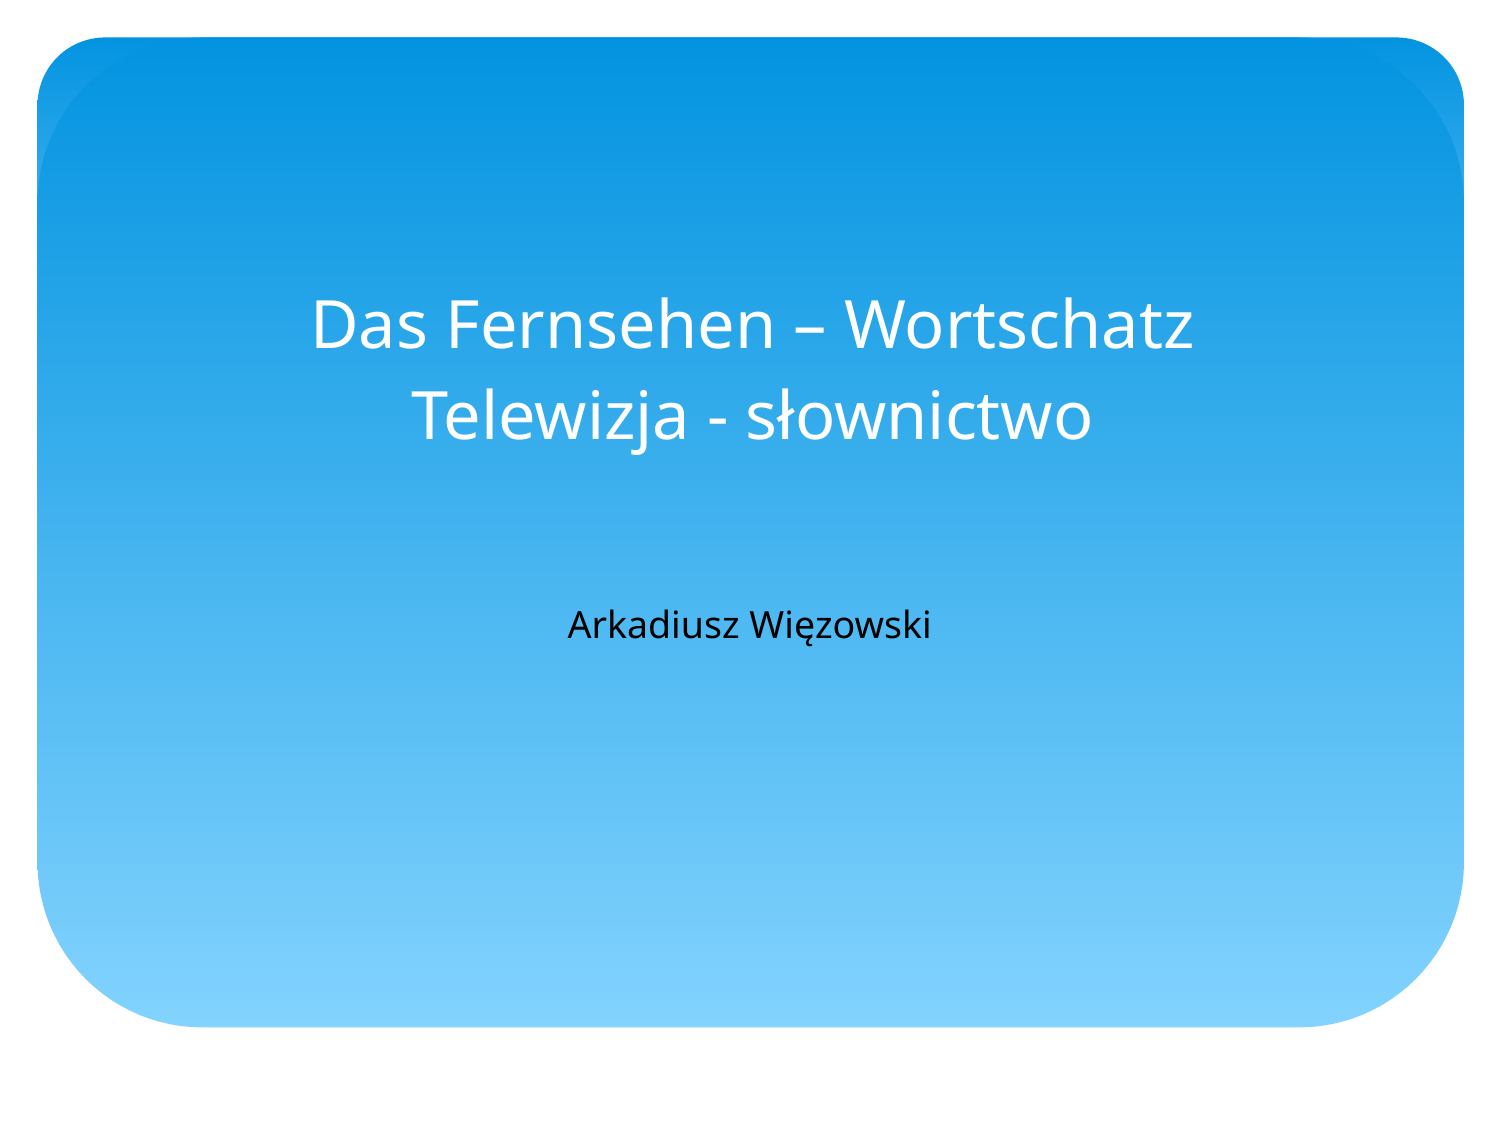

# Das Fernsehen – Wortschatz Telewizja - słownictwo
Arkadiusz Więzowski